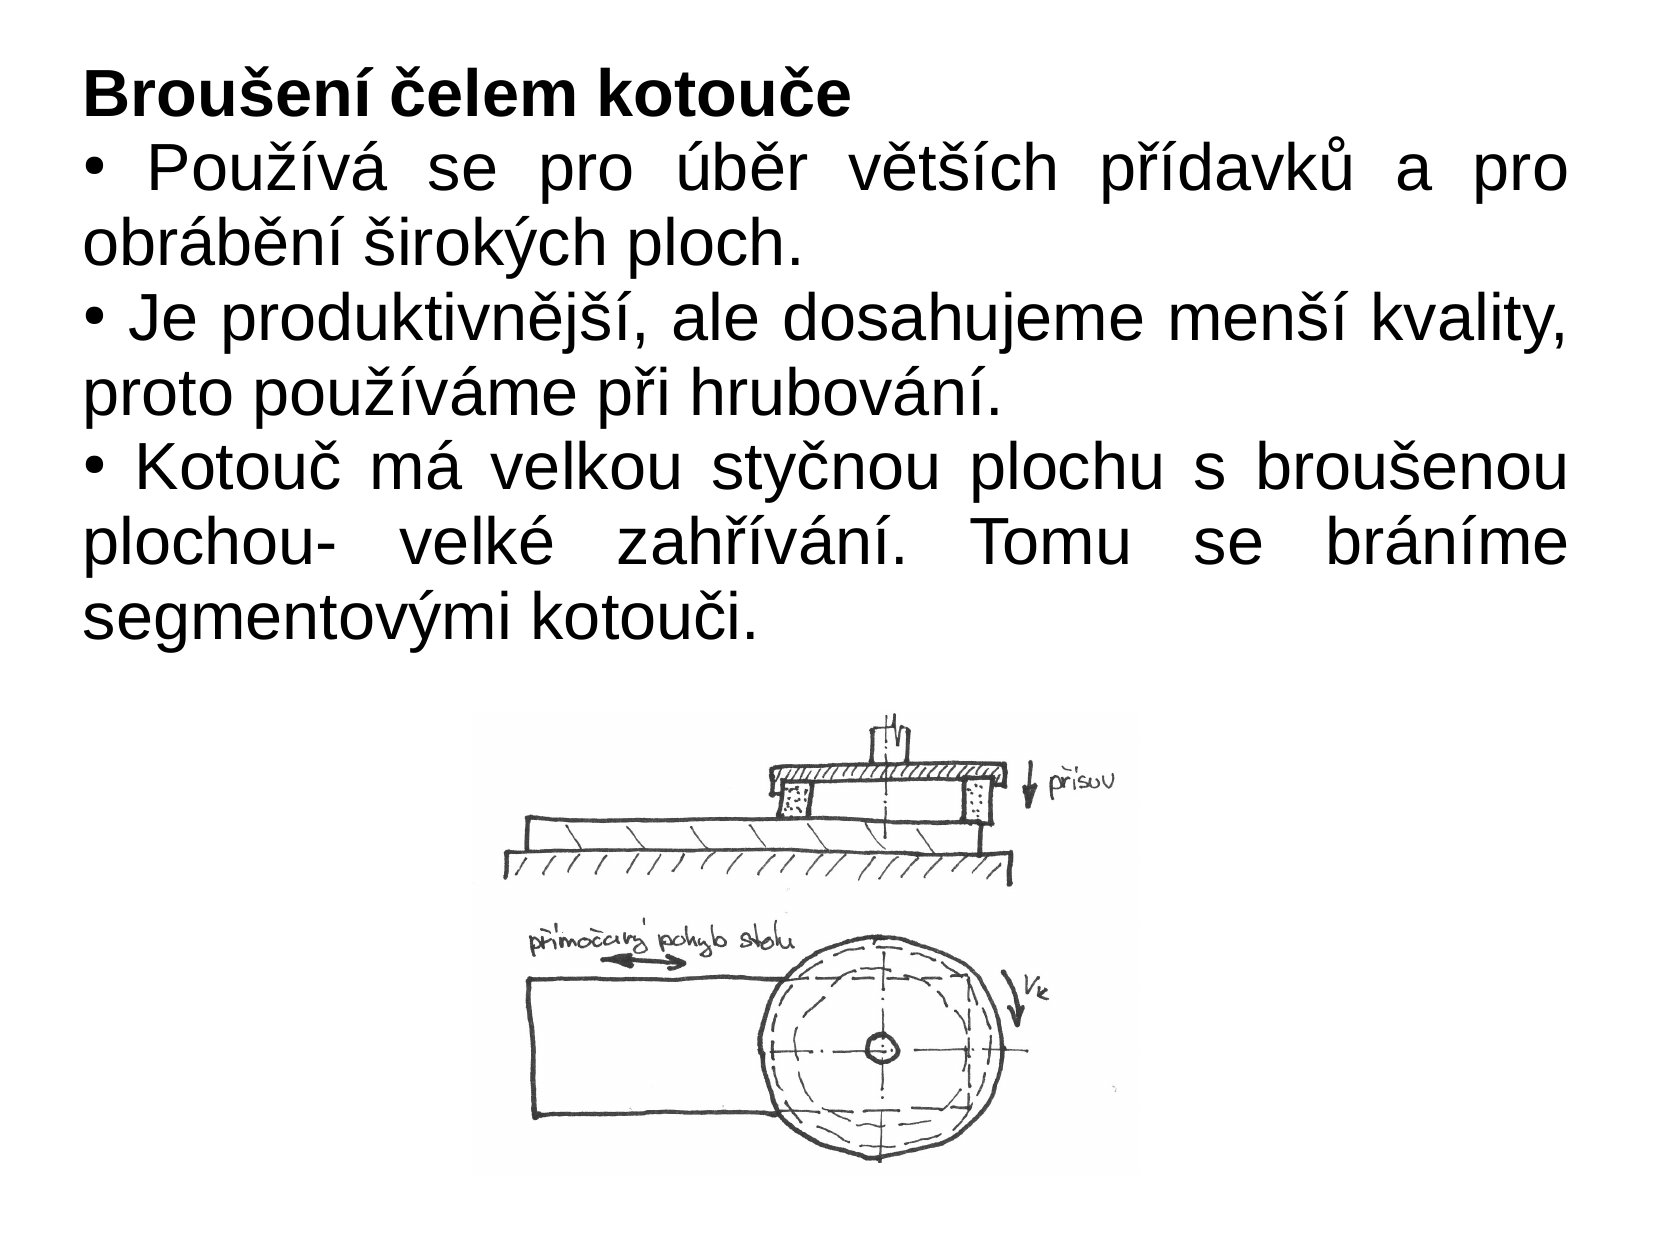

# Broušení čelem kotouče
 Používá se pro úběr větších přídavků a pro obrábění širokých ploch.
 Je produktivnější, ale dosahujeme menší kvality, proto používáme při hrubování.
 Kotouč má velkou styčnou plochu s broušenou plochou- velké zahřívání. Tomu se bráníme segmentovými kotouči.